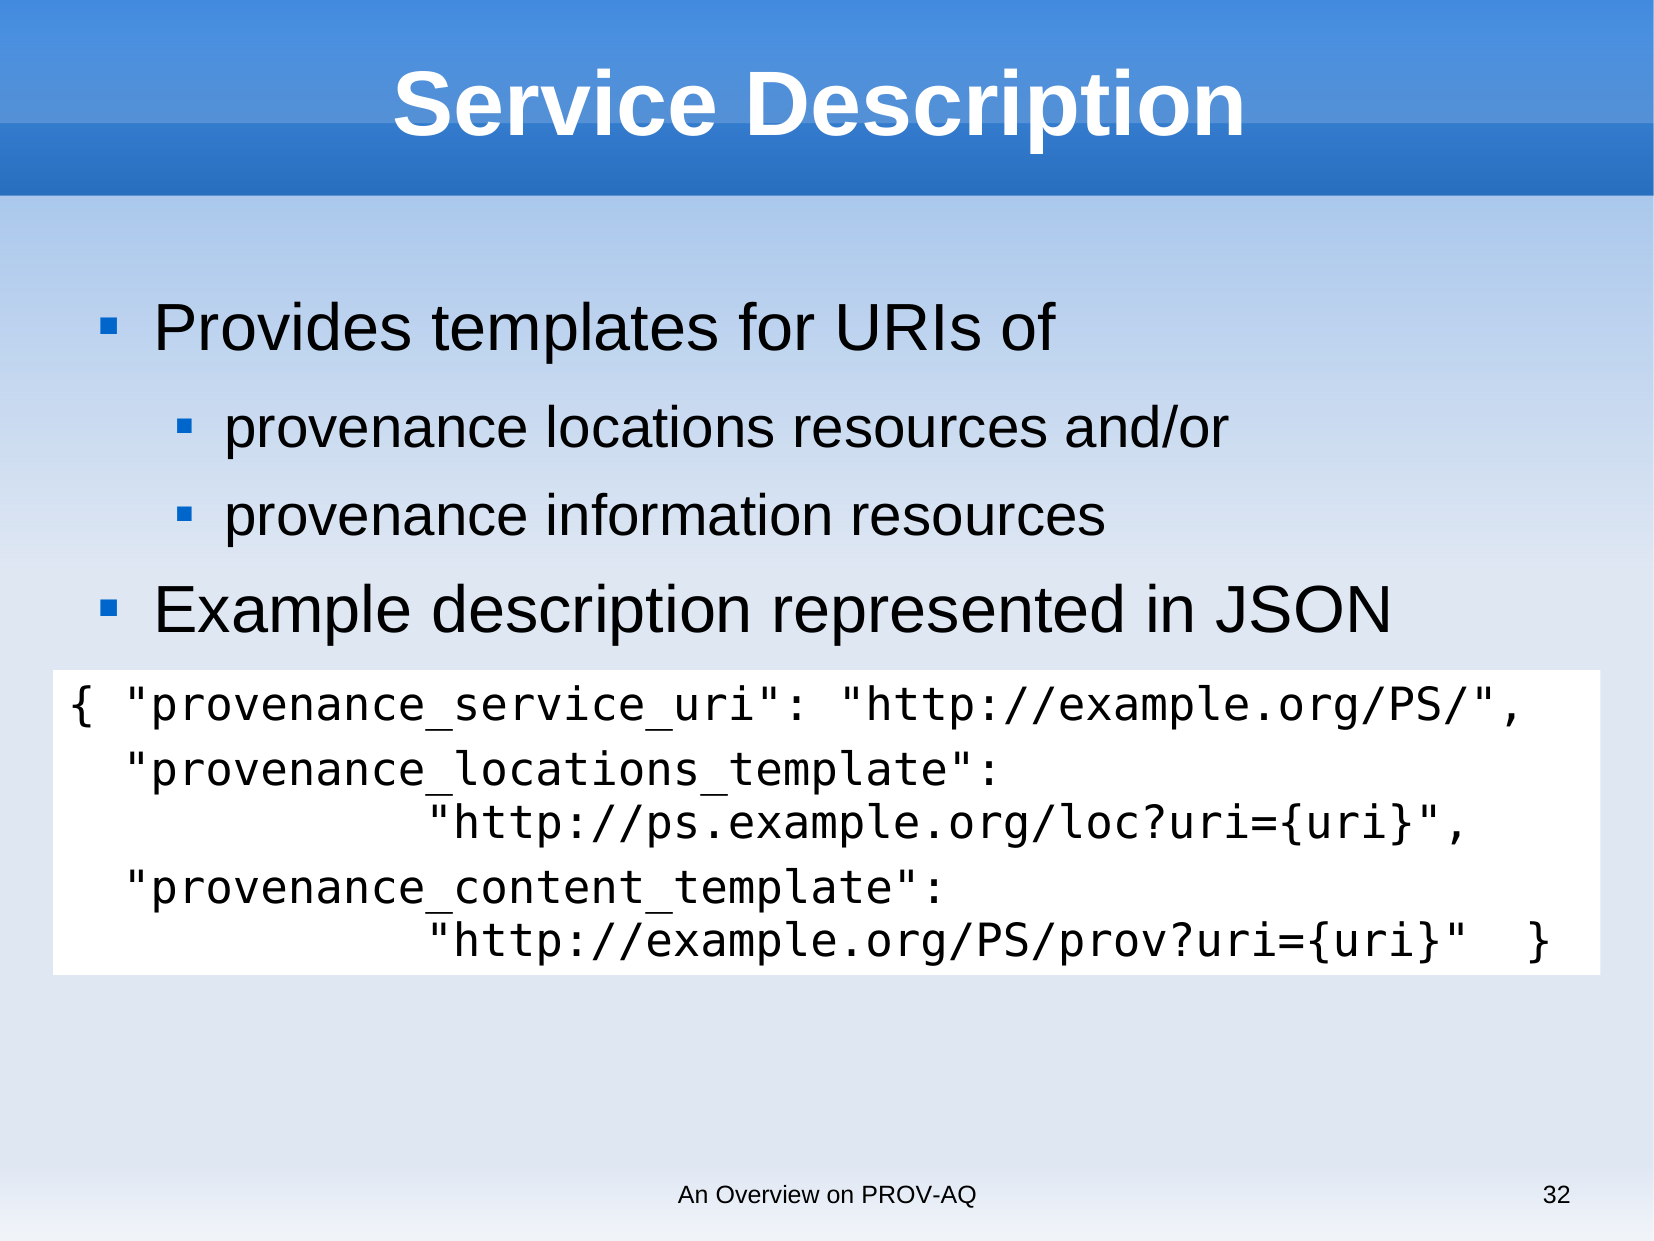

# Service Description
Provides templates for URIs of
provenance locations resources and/or
provenance information resources
Example description represented in JSON
{ "provenance_service_uri": "http://example.org/PS/",
 "provenance_locations_template":
 "http://ps.example.org/loc?uri={uri}",
 "provenance_content_template":
 "http://example.org/PS/prov?uri={uri}" }
An Overview on PROV-AQ
32